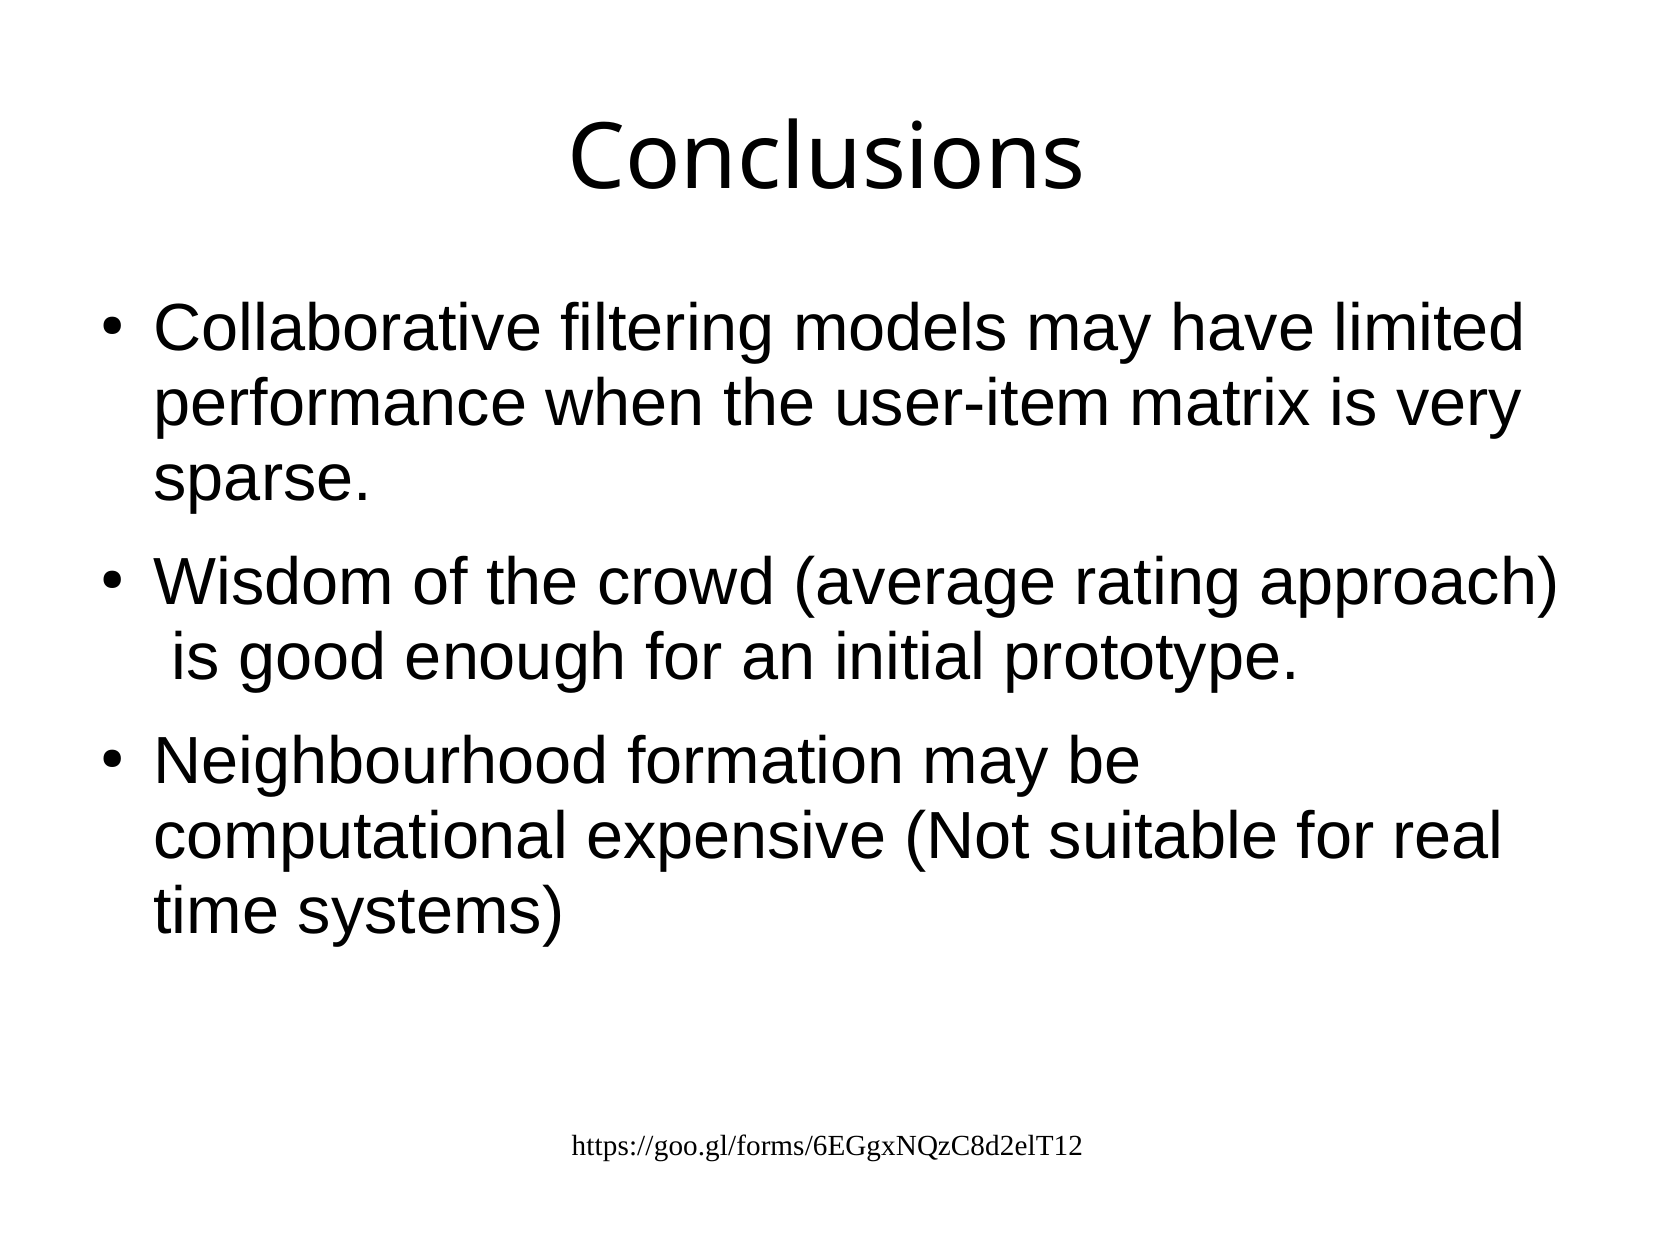

# Conclusions
Collaborative filtering models may have limited performance when the user-item matrix is very sparse.
Wisdom of the crowd (average rating approach) is good enough for an initial prototype.
Neighbourhood formation may be computational expensive (Not suitable for real time systems)
https://goo.gl/forms/6EGgxNQzC8d2elT12